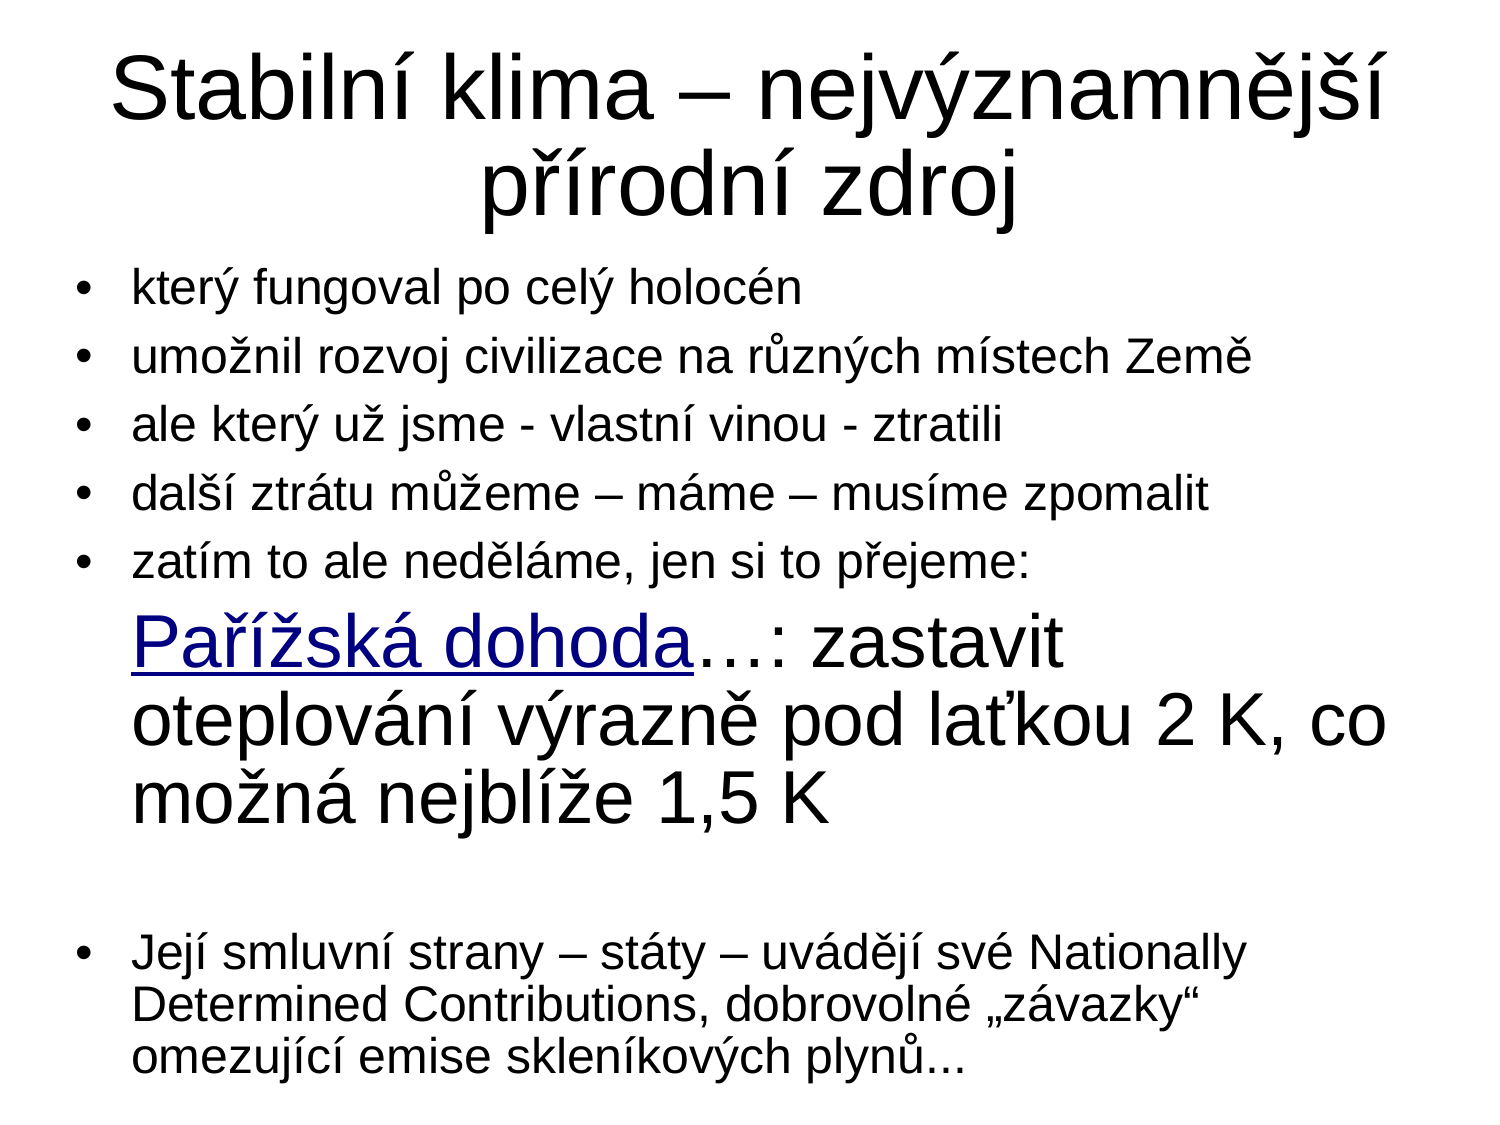

# Stabilní klima – nejvýznamnější přírodní zdroj
který fungoval po celý holocén
umožnil rozvoj civilizace na různých místech Země
ale který už jsme - vlastní vinou - ztratili
další ztrátu můžeme – máme – musíme zpomalit
zatím to ale neděláme, jen si to přejeme:
Pařížská dohoda…: zastavit oteplování výrazně pod laťkou 2 K, co možná nejblíže 1,5 K
Její smluvní strany – státy – uvádějí své Nationally Determined Contributions, dobrovolné „závazky“ omezující emise skleníkových plynů...